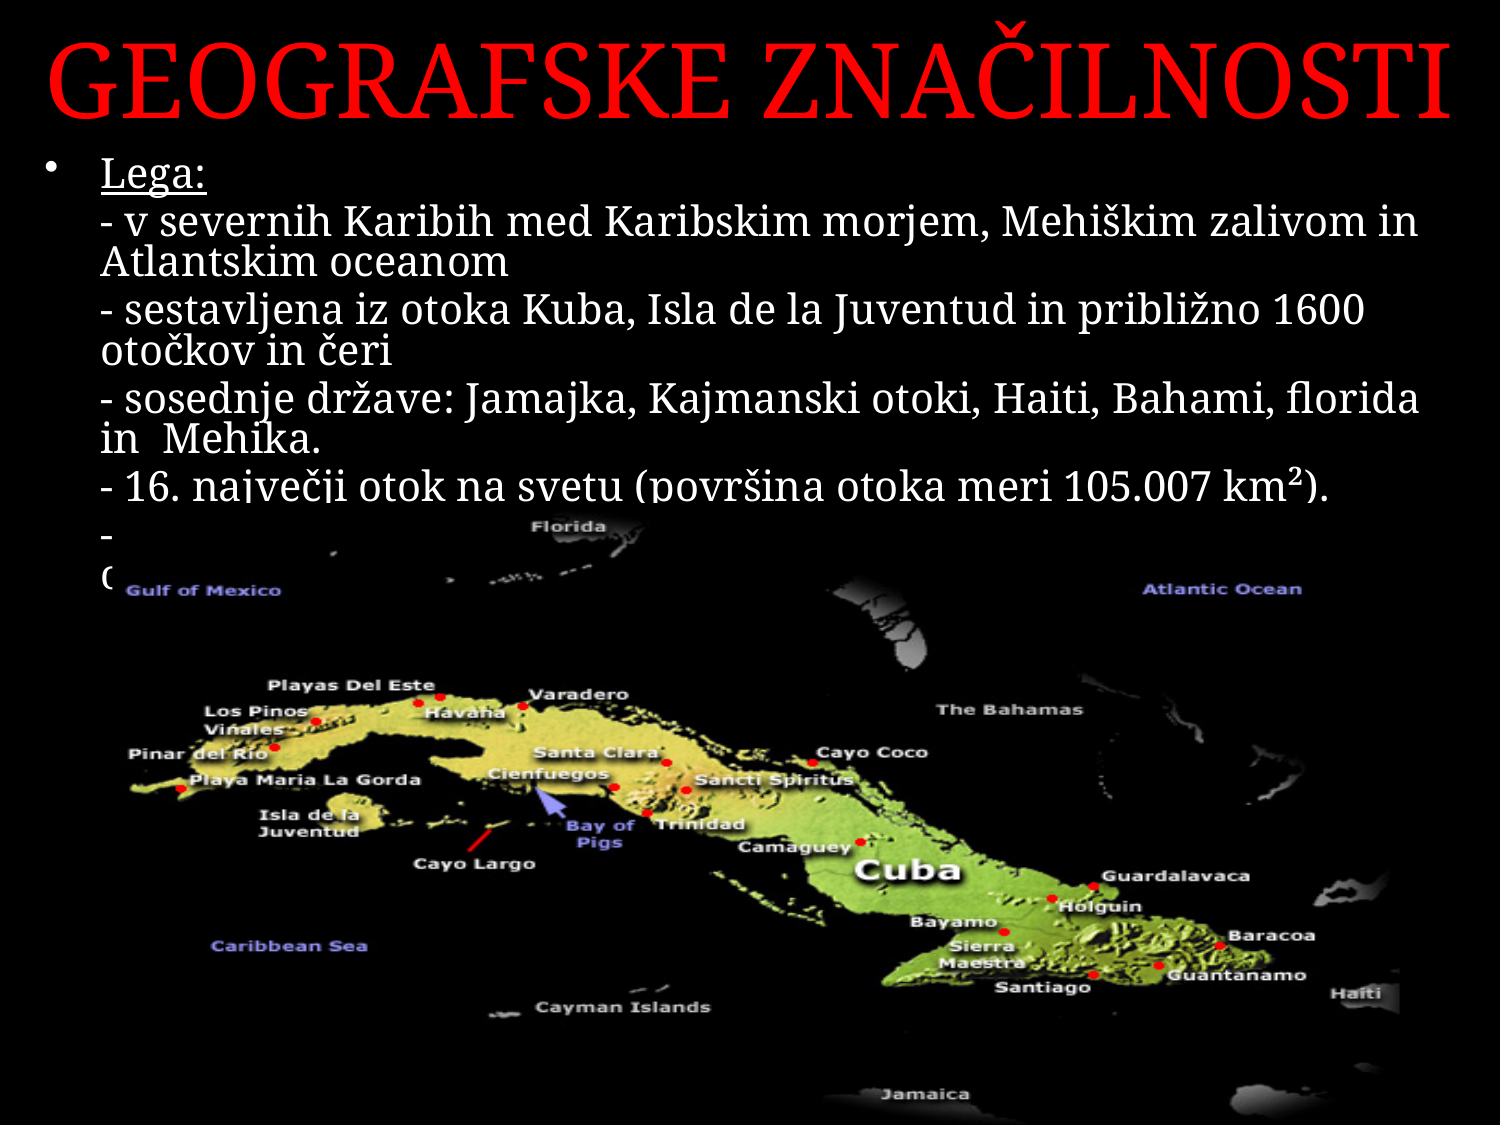

# GEOGRAFSKE ZNAČILNOSTI
Lega:
	- v severnih Karibih med Karibskim morjem, Mehiškim zalivom in Atlantskim oceanom
	- sestavljena iz otoka Kuba, Isla de la Juventud in približno 1600 otočkov in čeri
	- sosednje države: Jamajka, Kajmanski otoki, Haiti, Bahami, florida in Mehika.
	- 16. največji otok na svetu (površina otoka meri 105.007 km²).
	- dolga je približno 1200 km, široka pa od 35 pa tja do 200 km - oblika krokodila